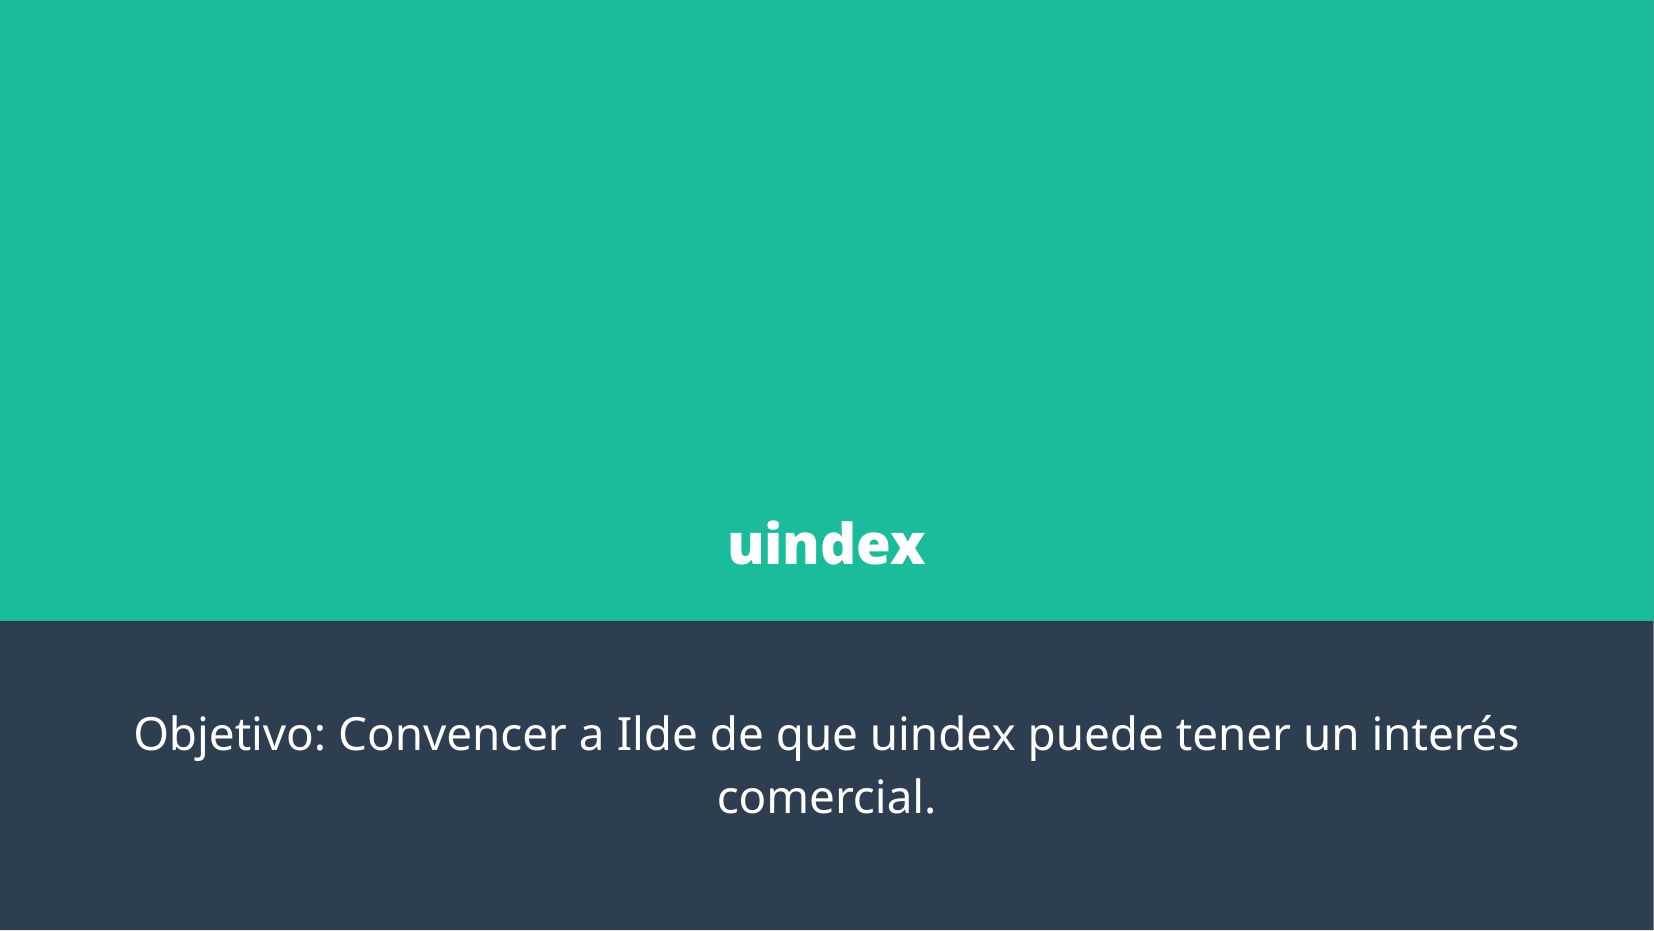

# uindex
Objetivo: Convencer a Ilde de que uindex puede tener un interés comercial.